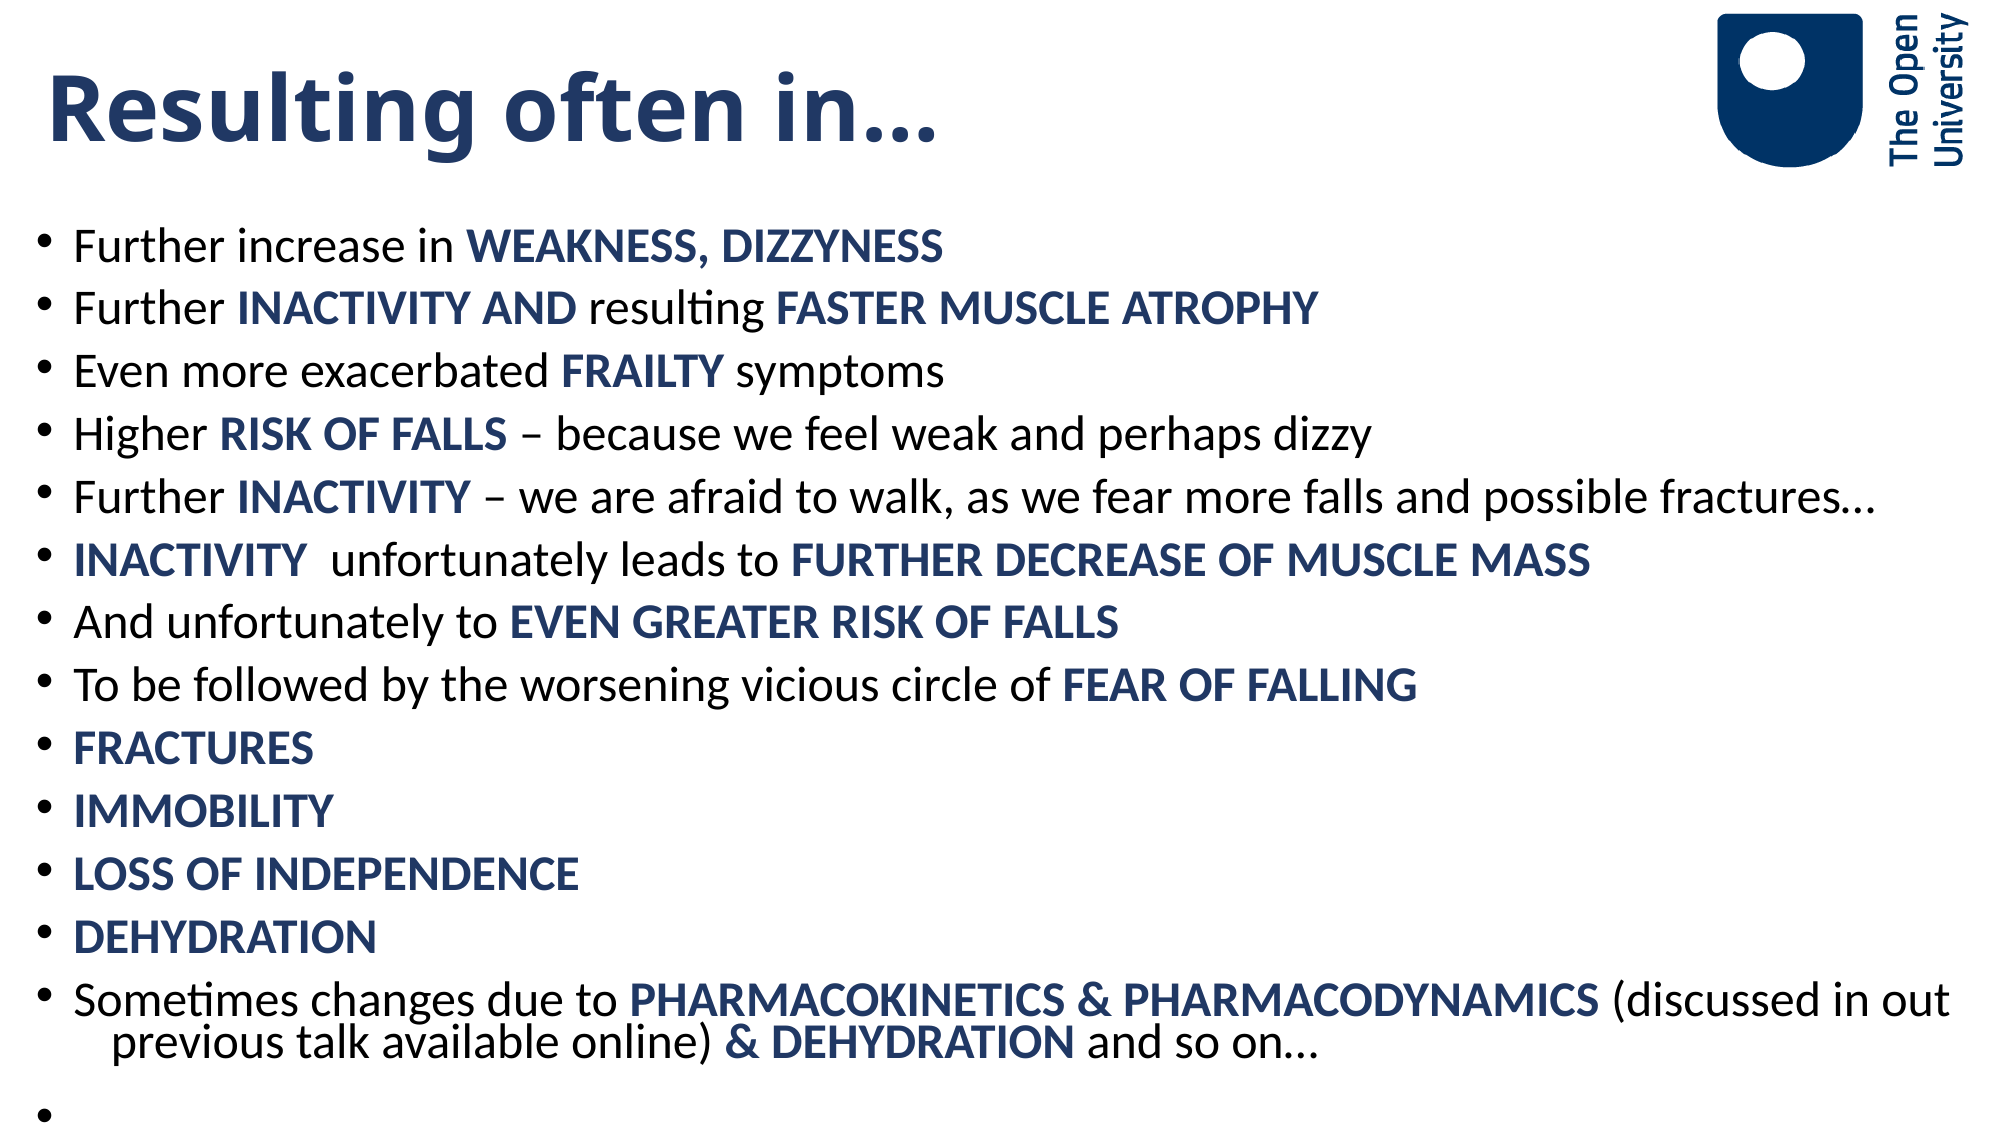

# Resulting often in…
Further increase in WEAKNESS, DIZZYNESS
Further INACTIVITY AND resulting FASTER MUSCLE ATROPHY
Even more exacerbated FRAILTY symptoms
Higher RISK OF FALLS – because we feel weak and perhaps dizzy
Further INACTIVITY – we are afraid to walk, as we fear more falls and possible fractures…
INACTIVITY unfortunately leads to FURTHER DECREASE OF MUSCLE MASS
And unfortunately to EVEN GREATER RISK OF FALLS
To be followed by the worsening vicious circle of FEAR OF FALLING
FRACTURES
IMMOBILITY
LOSS OF INDEPENDENCE
DEHYDRATION
Sometimes changes due to PHARMACOKINETICS & PHARMACODYNAMICS (discussed in out previous talk available online) & DEHYDRATION and so on…